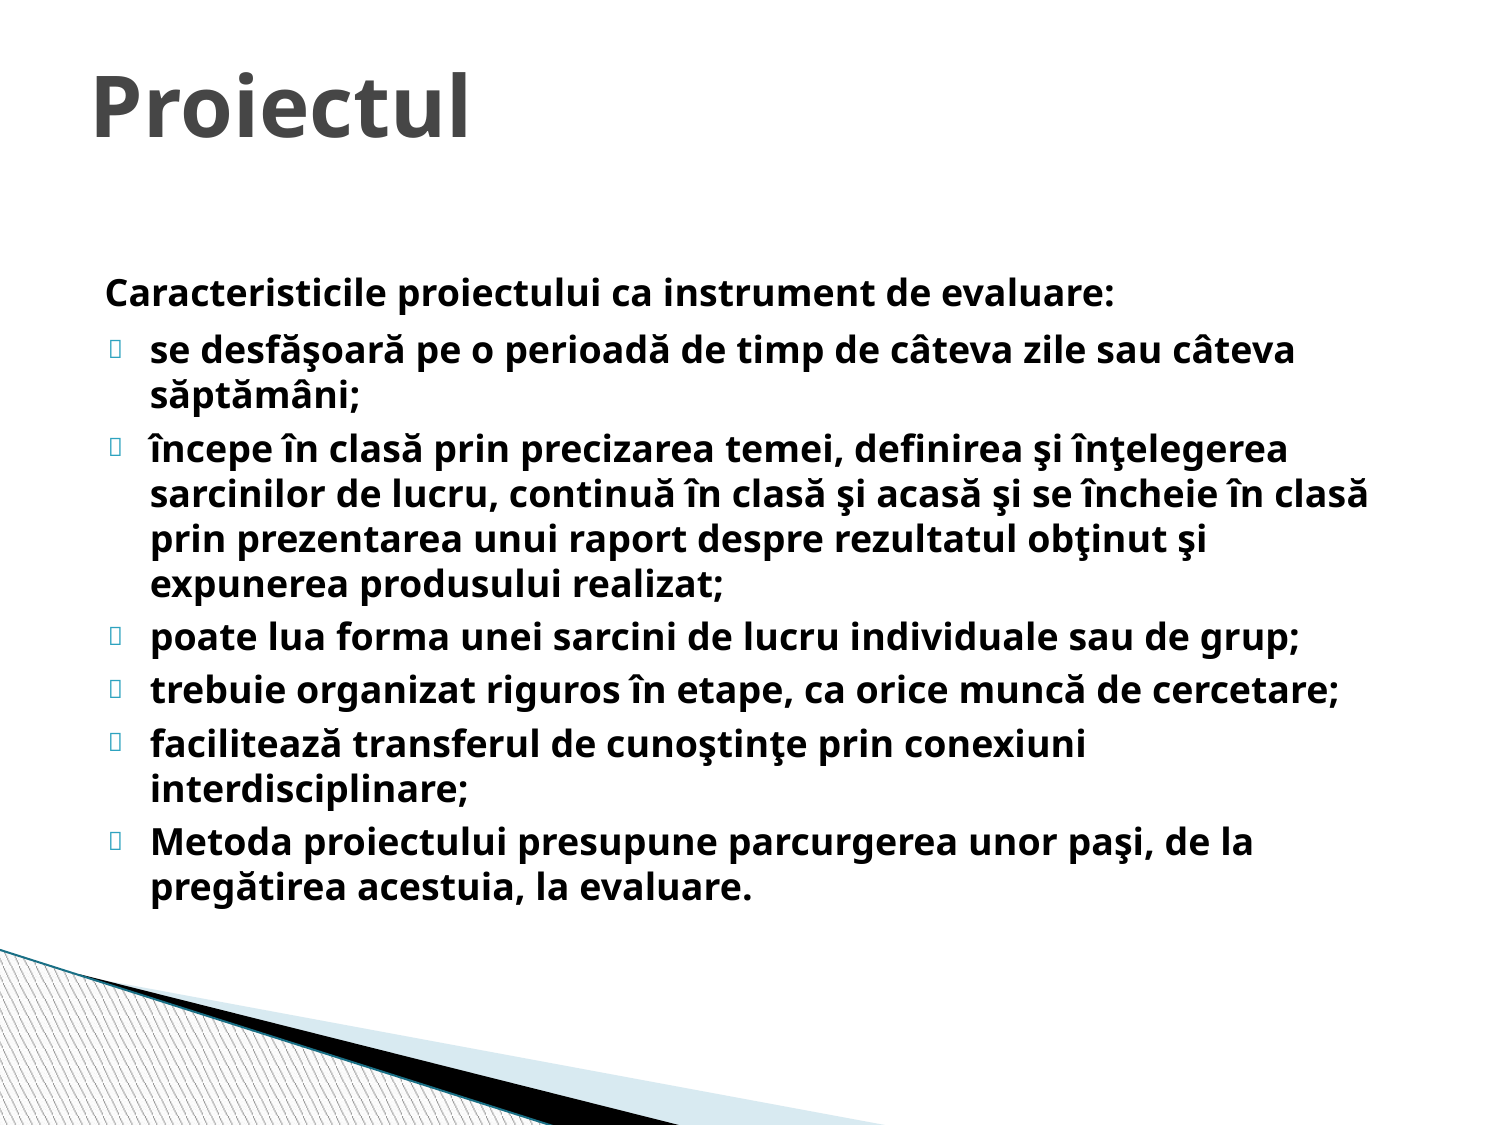

Proiectul
# Caracteristicile proiectului ca instrument de evaluare:
se desfăşoară pe o perioadă de timp de câteva zile sau câteva săptămâni;
începe în clasă prin precizarea temei, definirea şi înţelegerea sarcinilor de lucru, continuă în clasă şi acasă şi se încheie în clasă prin prezentarea unui raport despre rezultatul obţinut şi expunerea produsului realizat;
poate lua forma unei sarcini de lucru individuale sau de grup;
trebuie organizat riguros în etape, ca orice muncă de cercetare;
facilitează transferul de cunoştinţe prin conexiuni interdisciplinare;
Metoda proiectului presupune parcurgerea unor paşi, de la pregătirea acestuia, la evaluare.